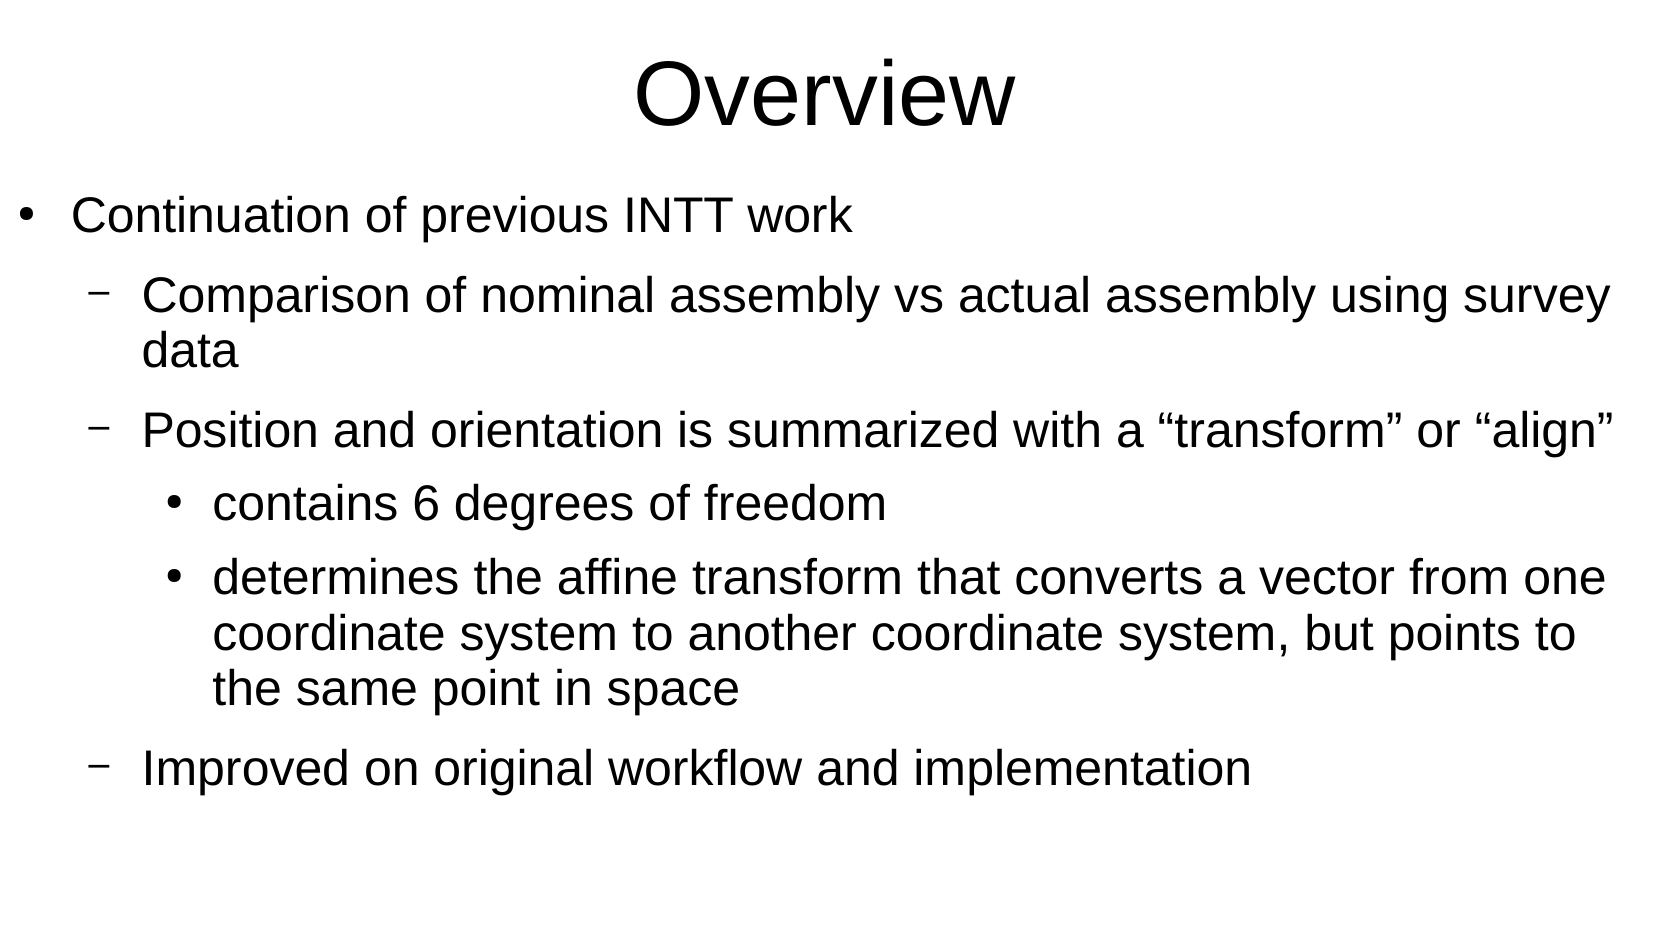

# Overview
Continuation of previous INTT work
Comparison of nominal assembly vs actual assembly using survey data
Position and orientation is summarized with a “transform” or “align”
contains 6 degrees of freedom
determines the affine transform that converts a vector from one coordinate system to another coordinate system, but points to the same point in space
Improved on original workflow and implementation